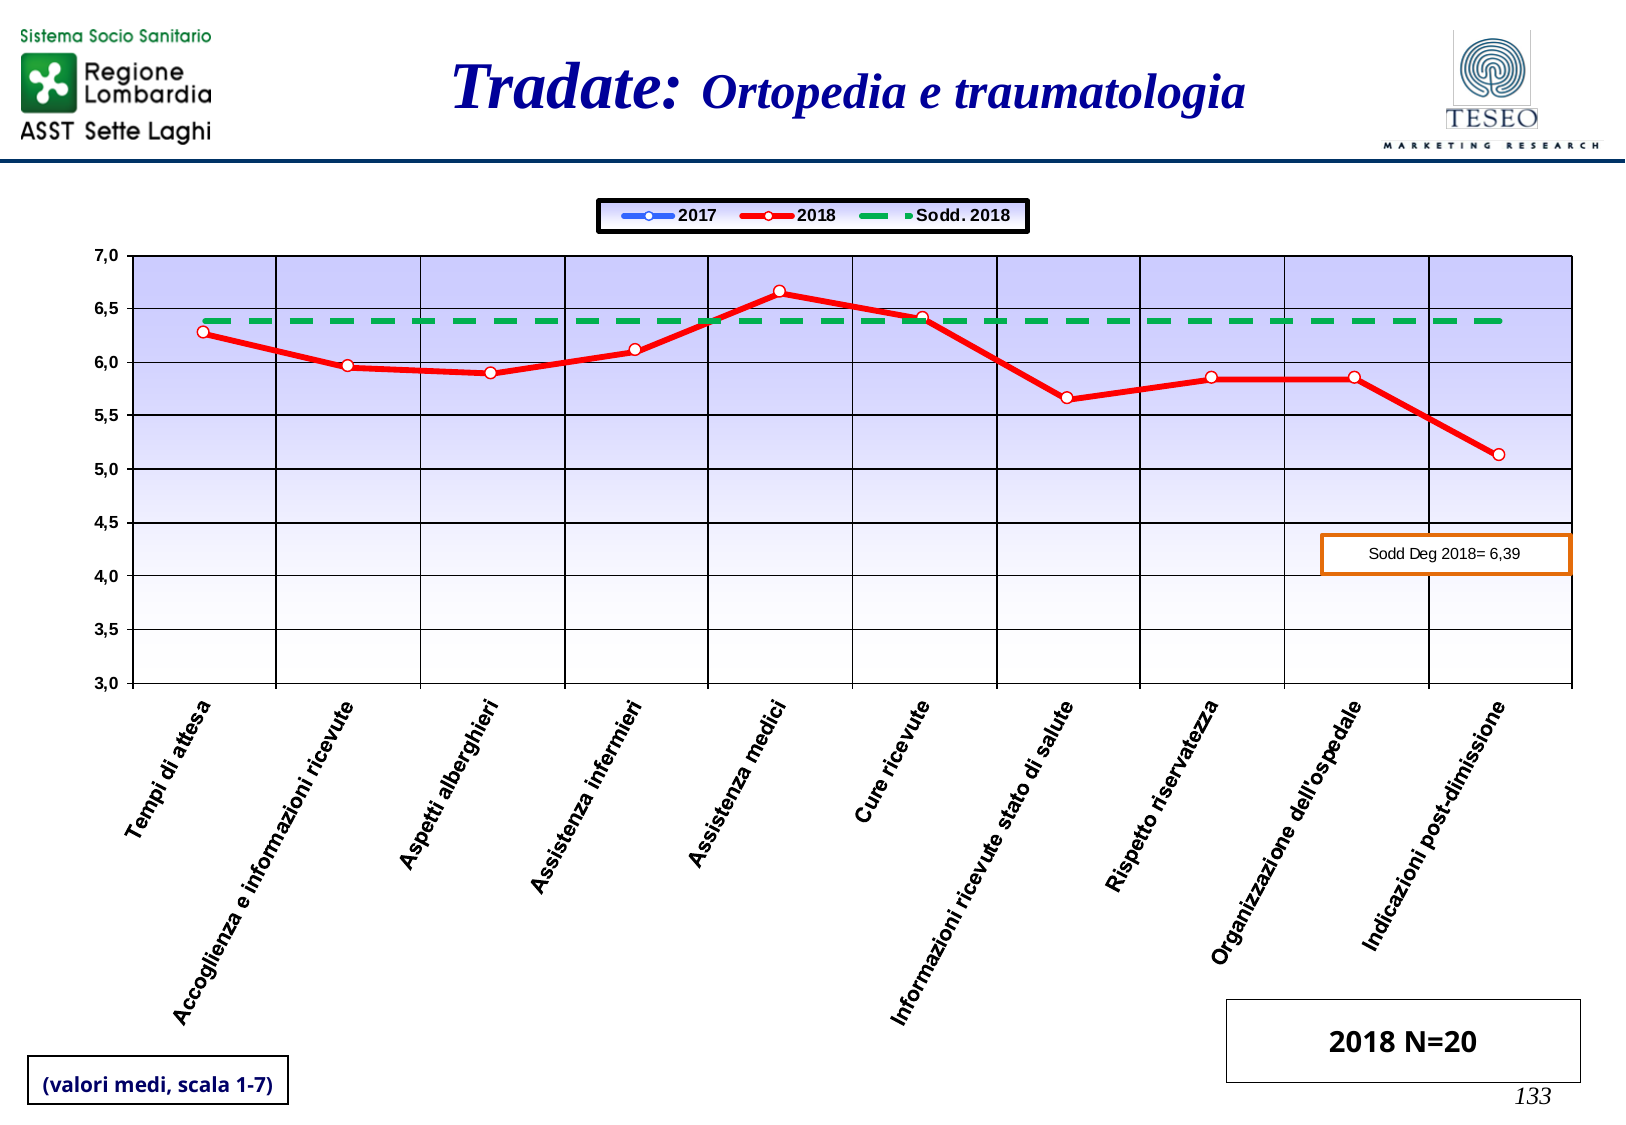

Tradate: Ortopedia e traumatologia
2018 N=20
(valori medi, scala 1-7)